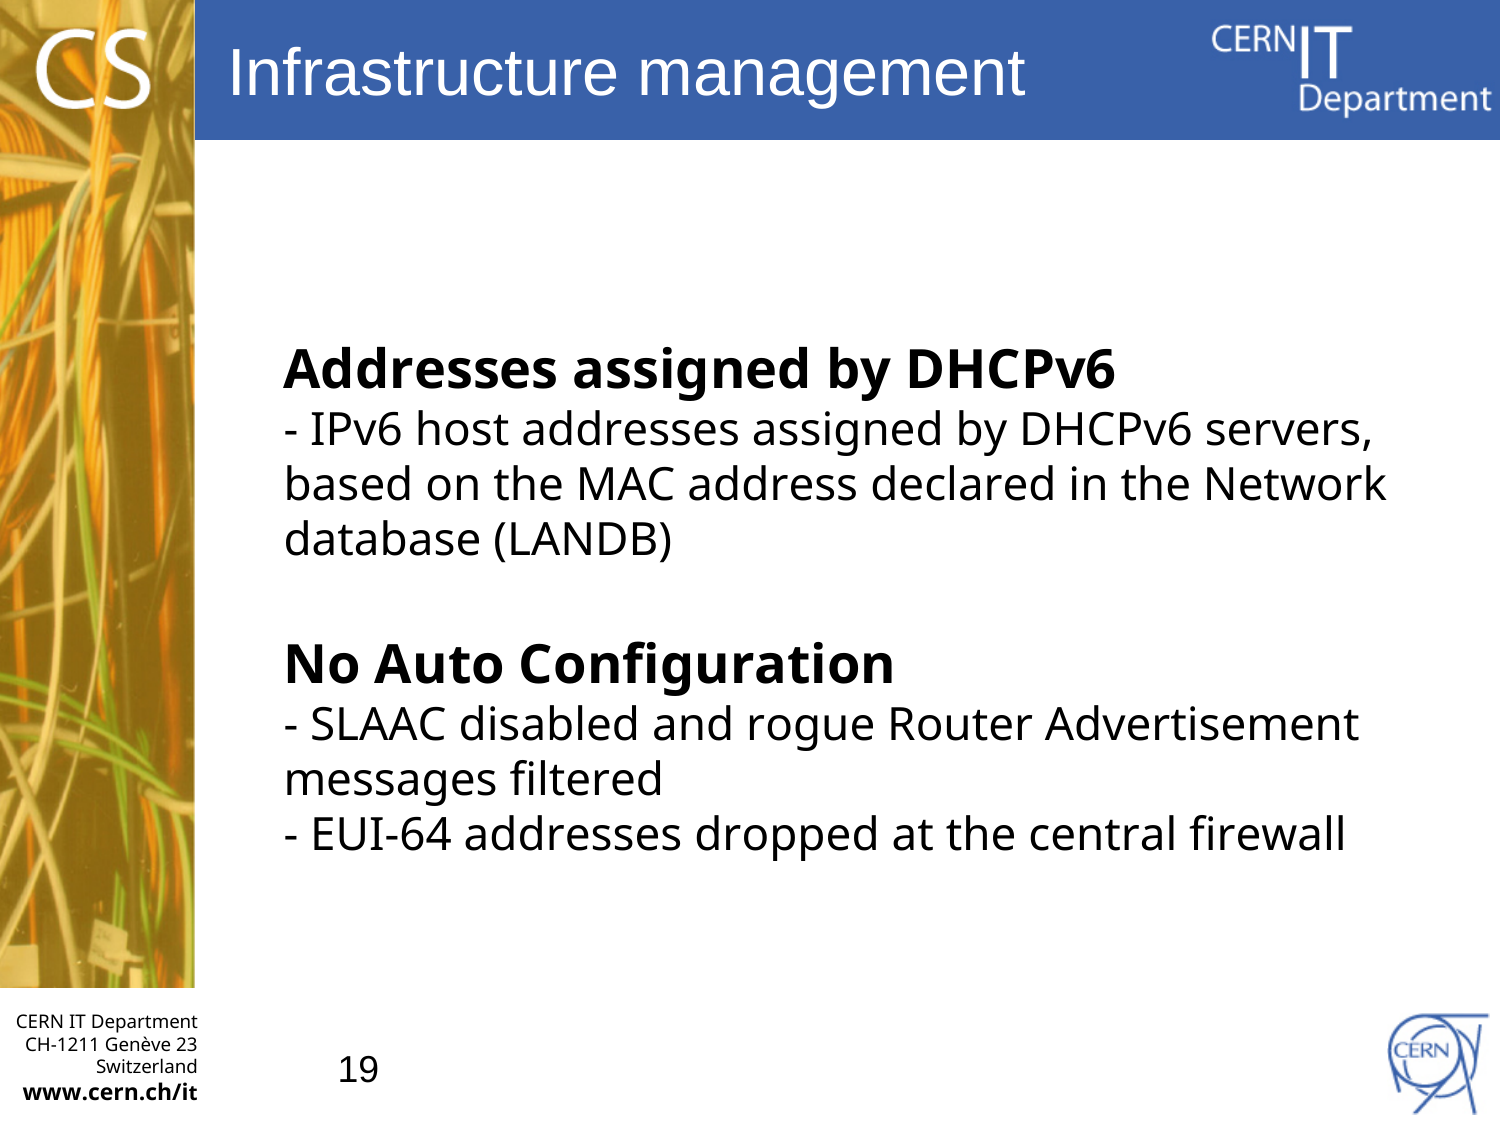

# Infrastructure management
Addresses assigned by DHCPv6
- IPv6 host addresses assigned by DHCPv6 servers, based on the MAC address declared in the Network database (LANDB)
No Auto Configuration
- SLAAC disabled and rogue Router Advertisement messages filtered
- EUI-64 addresses dropped at the central firewall